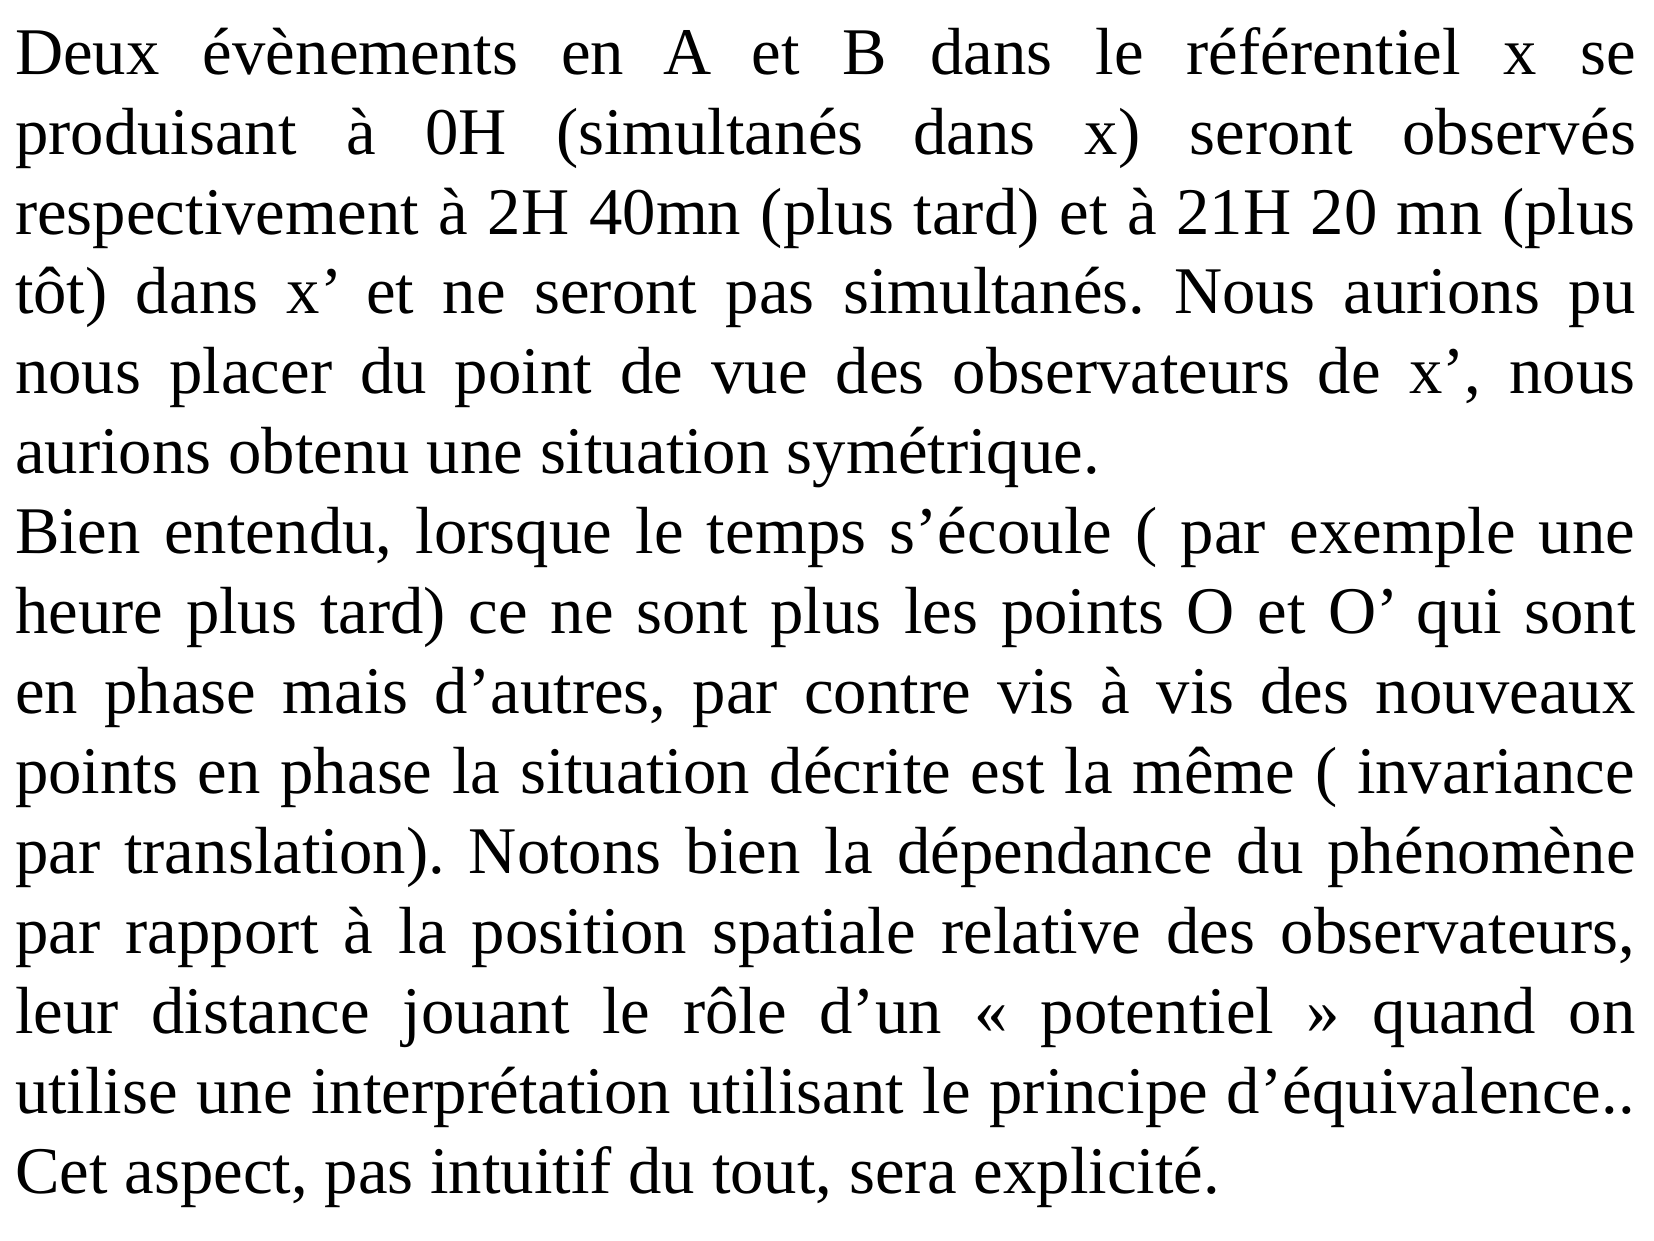

Deux évènements en A et B dans le référentiel x se produisant à 0H (simultanés dans x) seront observés respectivement à 2H 40mn (plus tard) et à 21H 20 mn (plus tôt) dans x’ et ne seront pas simultanés. Nous aurions pu nous placer du point de vue des observateurs de x’, nous aurions obtenu une situation symétrique.
Bien entendu, lorsque le temps s’écoule ( par exemple une heure plus tard) ce ne sont plus les points O et O’ qui sont en phase mais d’autres, par contre vis à vis des nouveaux points en phase la situation décrite est la même ( invariance par translation). Notons bien la dépendance du phénomène par rapport à la position spatiale relative des observateurs, leur distance jouant le rôle d’un « potentiel » quand on utilise une interprétation utilisant le principe d’équivalence.. Cet aspect, pas intuitif du tout, sera explicité.